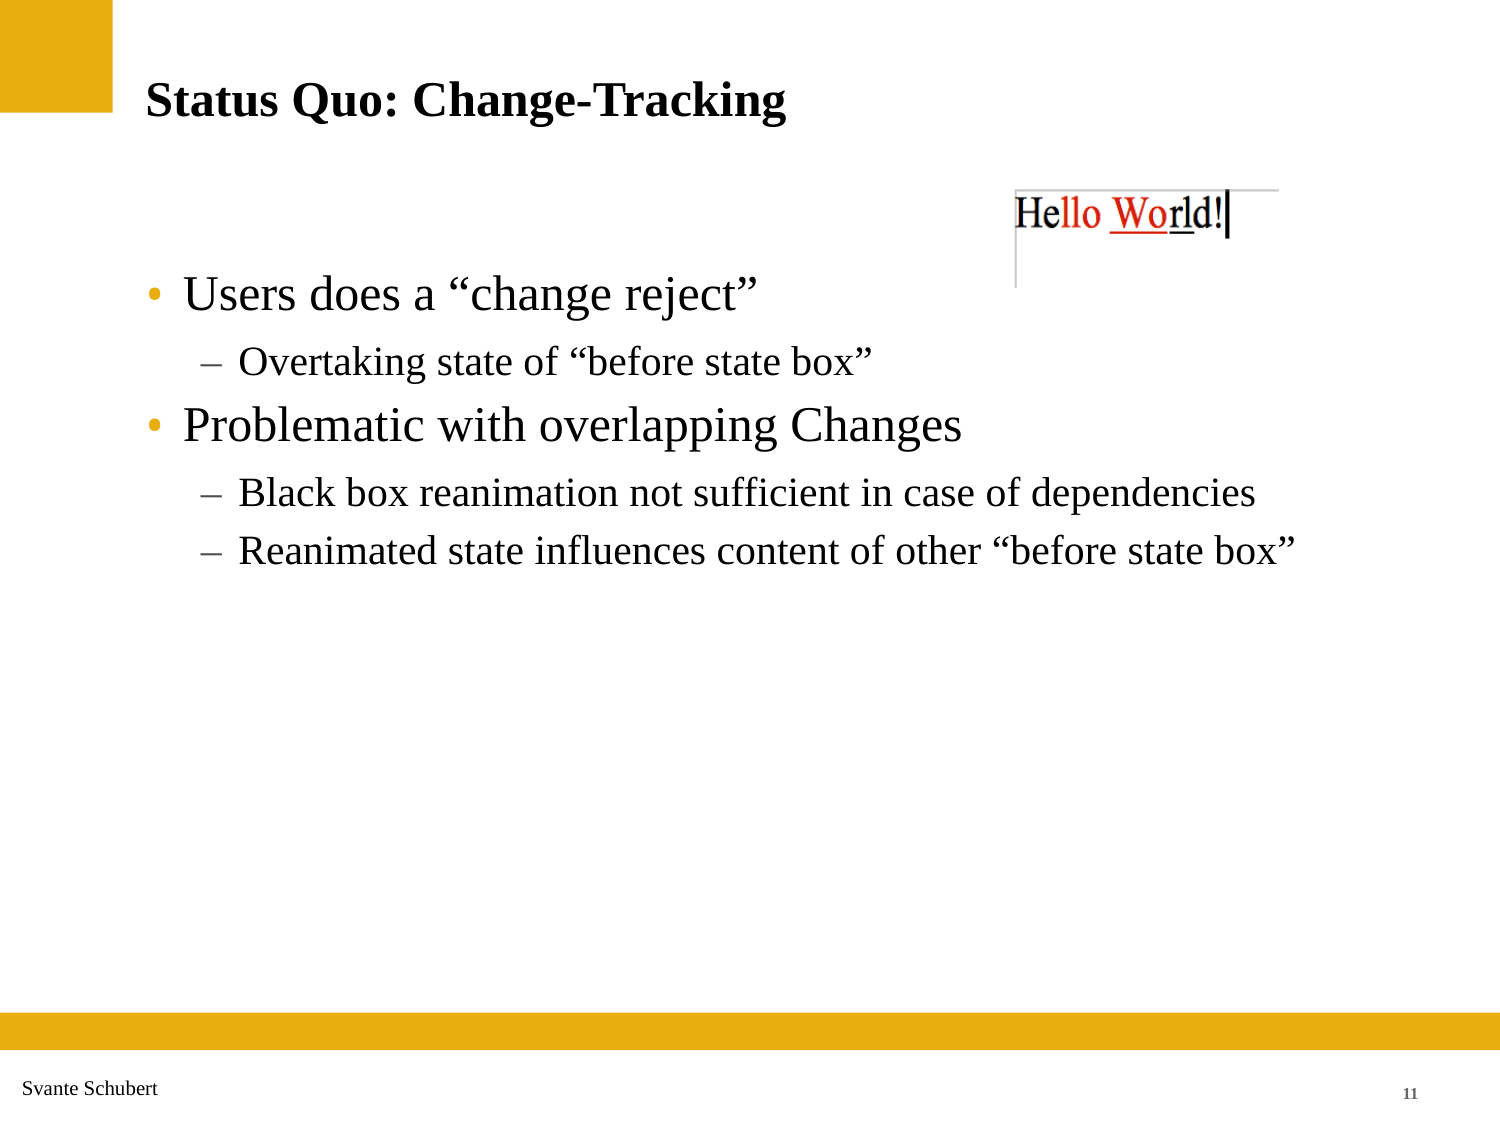

# Status Quo: Change-Tracking
Users does a “change reject”
Overtaking state of “before state box”
Problematic with overlapping Changes
Black box reanimation not sufficient in case of dependencies
Reanimated state influences content of other “before state box”
Svante Schubert